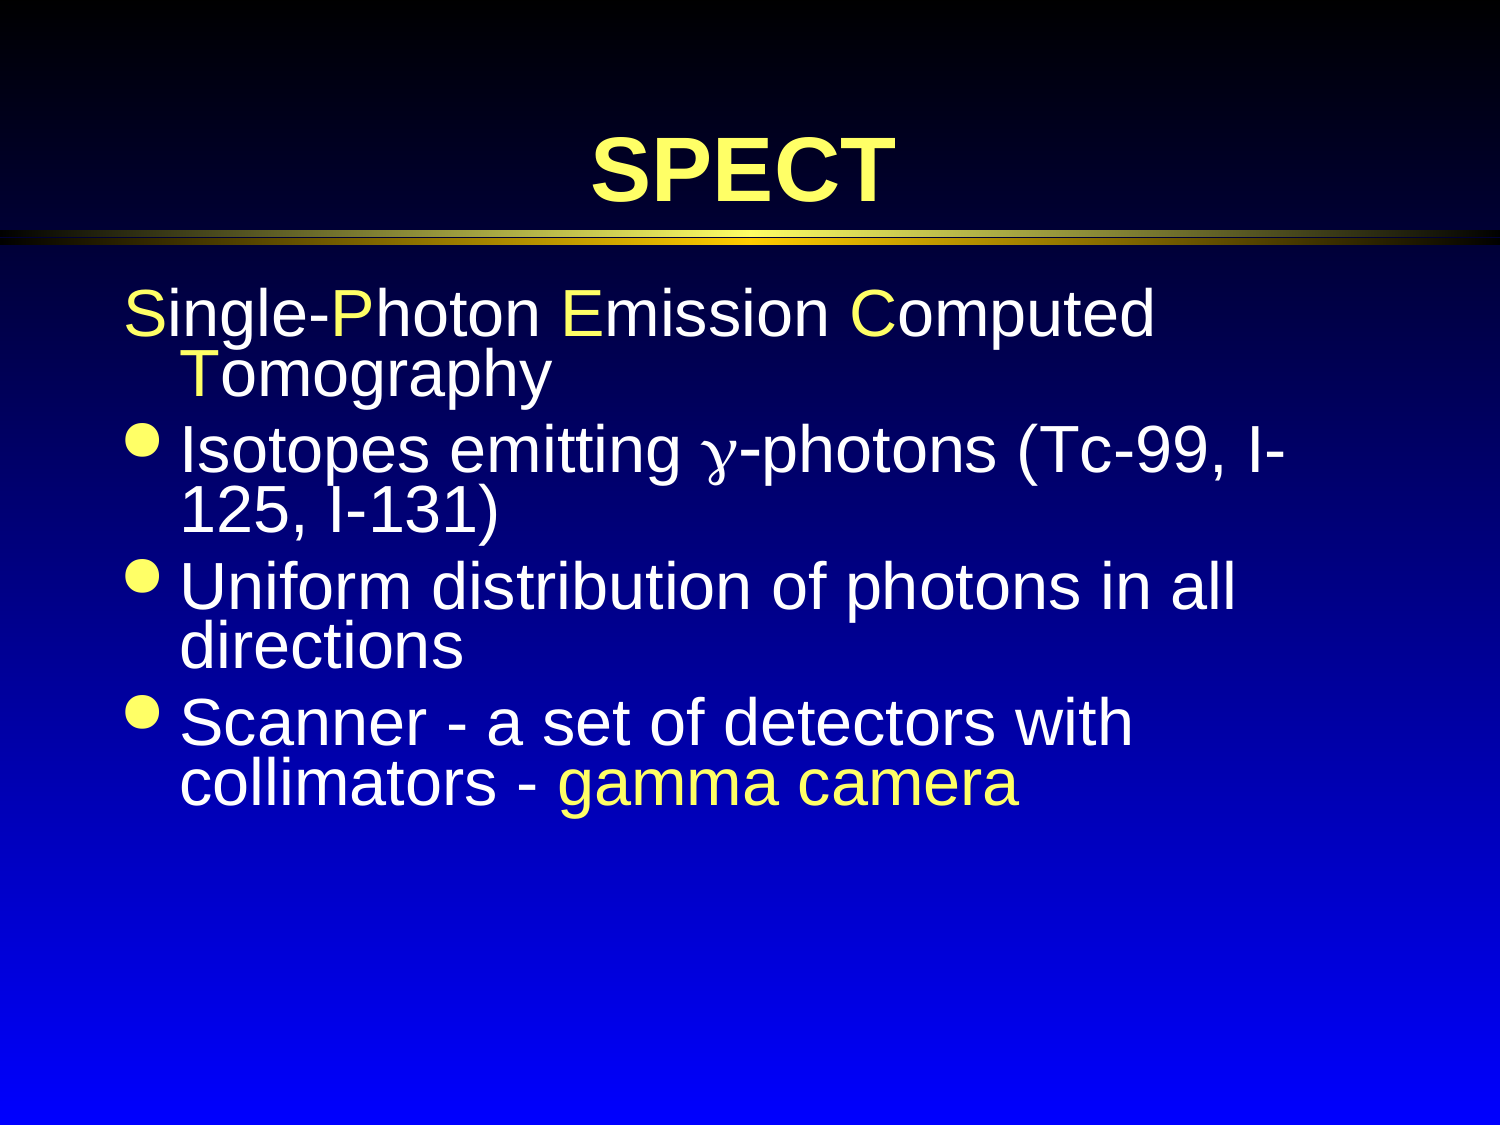

# SPECT
Single-Photon Emission Computed Tomography
Isotopes emitting photons (Tc-99, I-125, I-131)
Uniform distribution of photons in all directions
Scanner - a set of detectors with collimators - gamma camera